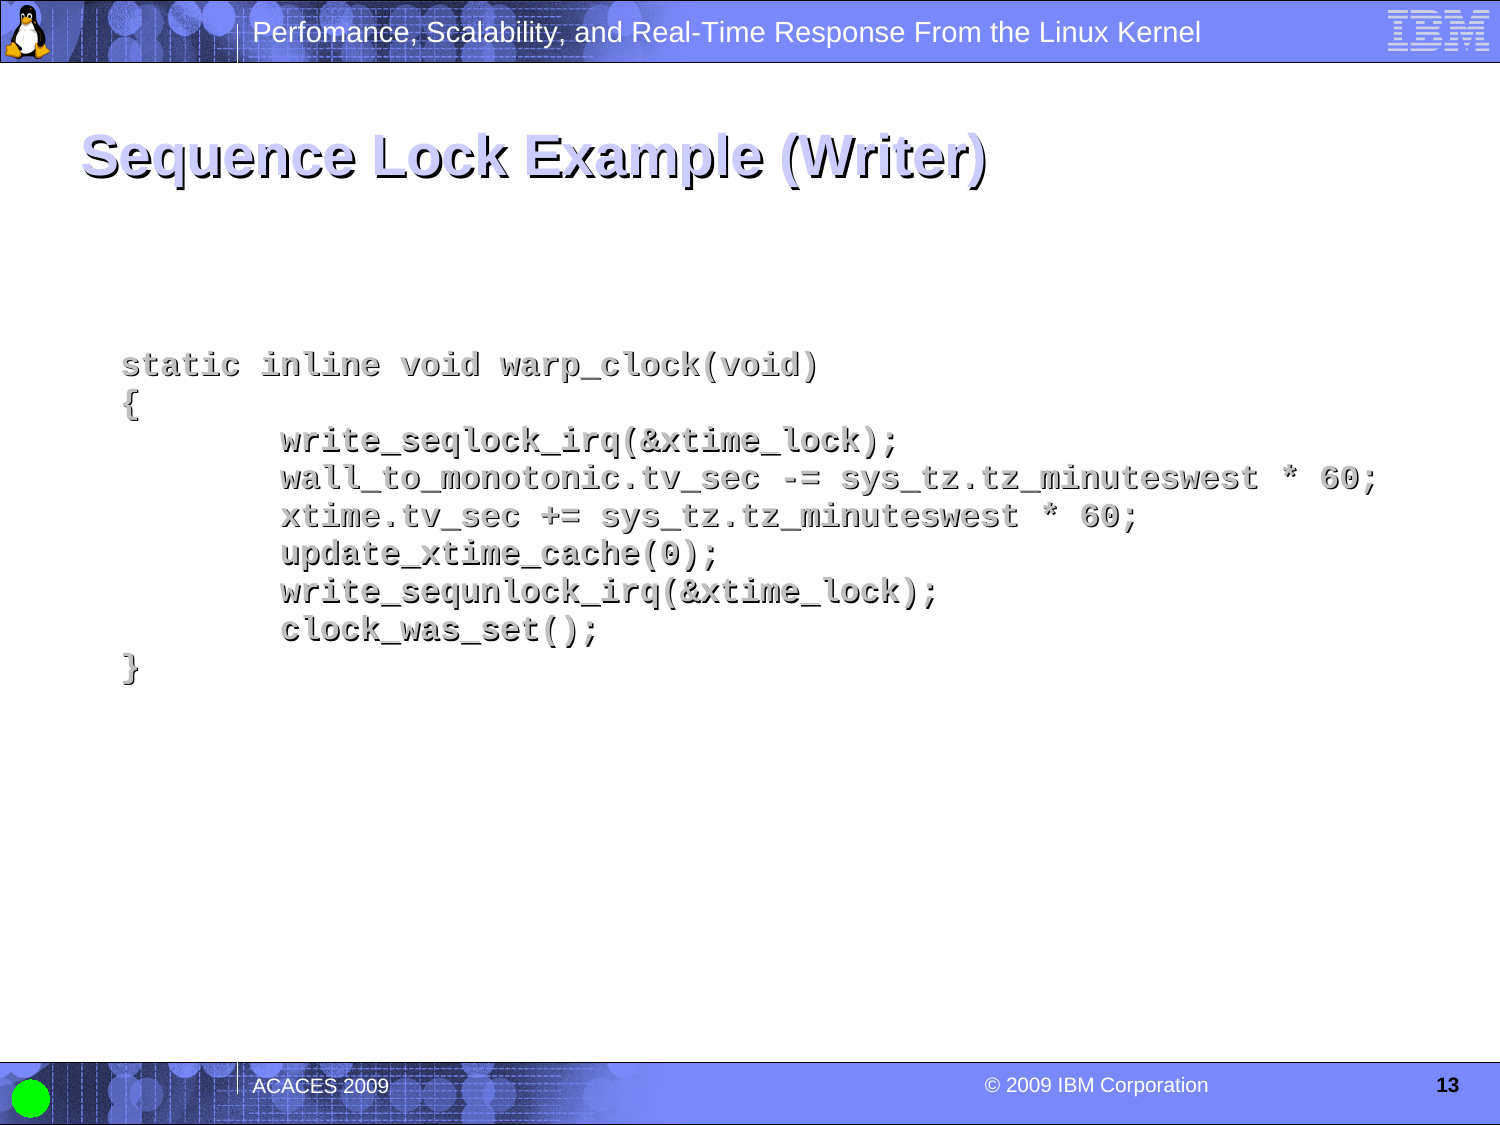

# Sequence Lock Example (Writer)
static inline void warp_clock(void)
{
 write_seqlock_irq(&xtime_lock);
 wall_to_monotonic.tv_sec -= sys_tz.tz_minuteswest * 60;
 xtime.tv_sec += sys_tz.tz_minuteswest * 60;
 update_xtime_cache(0);
 write_sequnlock_irq(&xtime_lock);
 clock_was_set();
}
13